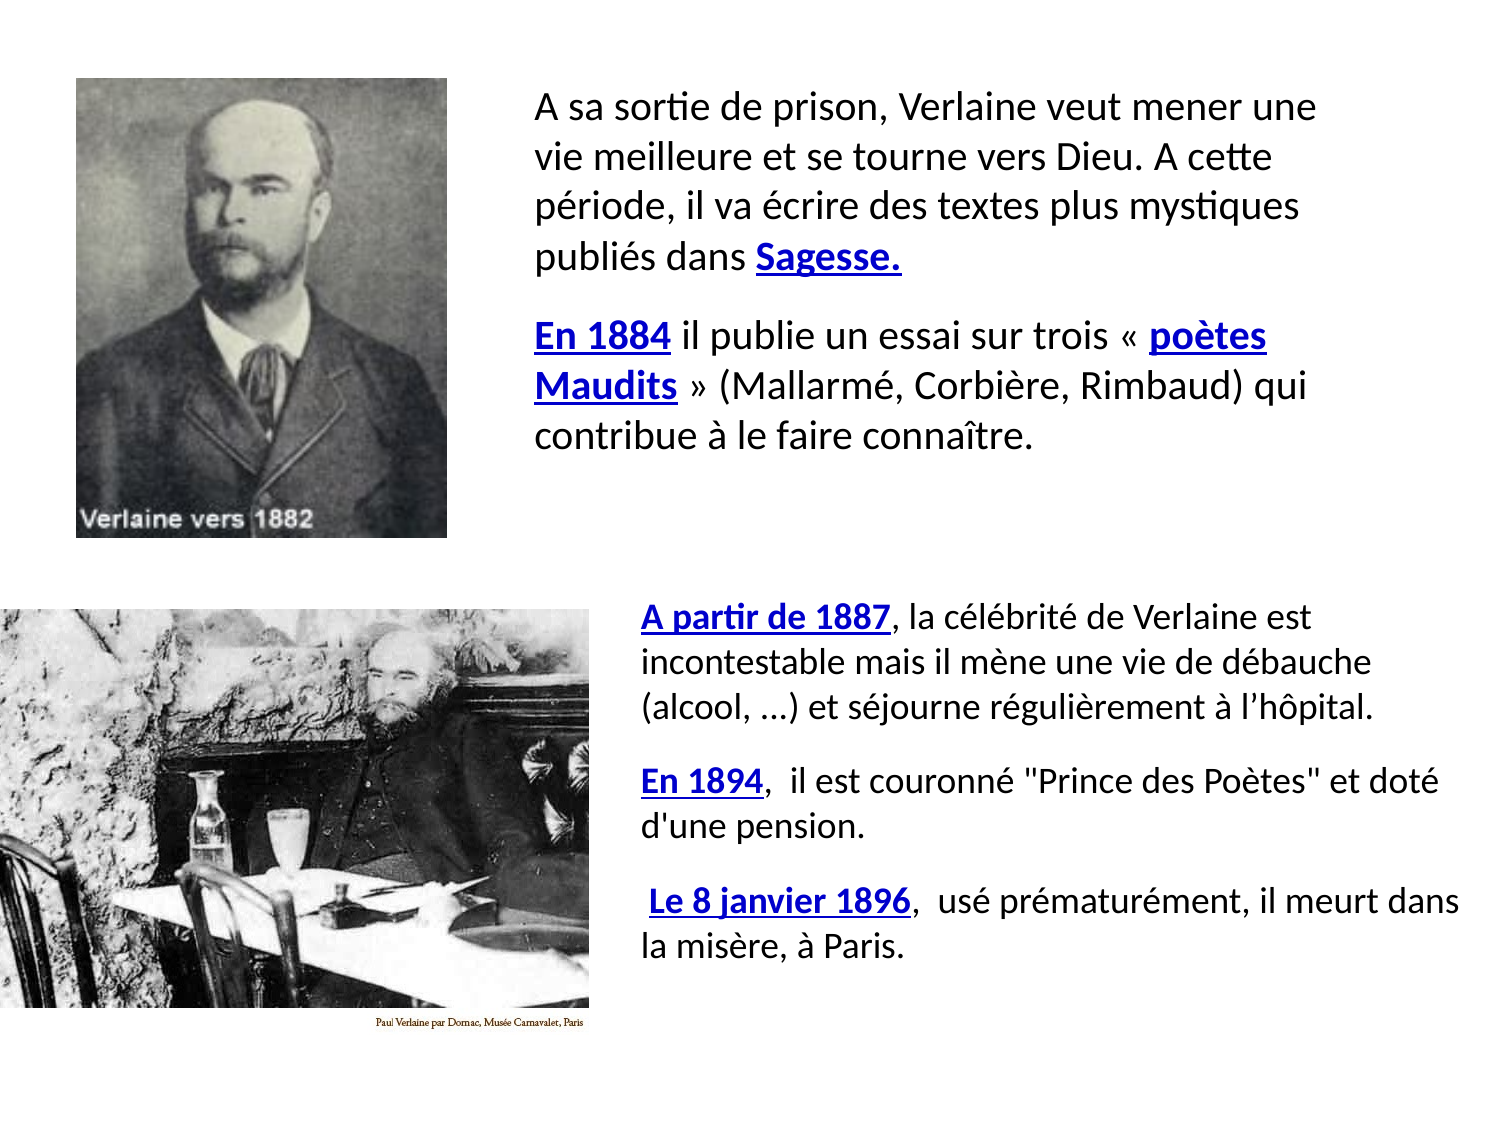

# A sa sortie de prison, Verlaine veut mener une vie meilleure et se tourne vers Dieu. A cette période, il va écrire des textes plus mystiques publiés dans Sagesse.
En 1884 il publie un essai sur trois « poètes Maudits » (Mallarmé, Corbière, Rimbaud) qui contribue à le faire connaître.
A partir de 1887, la célébrité de Verlaine est incontestable mais il mène une vie de débauche (alcool, ...) et séjourne régulièrement à l’hôpital.
En 1894, il est couronné "Prince des Poètes" et doté d'une pension.
 Le 8 janvier 1896, usé prématurément, il meurt dans la misère, à Paris.